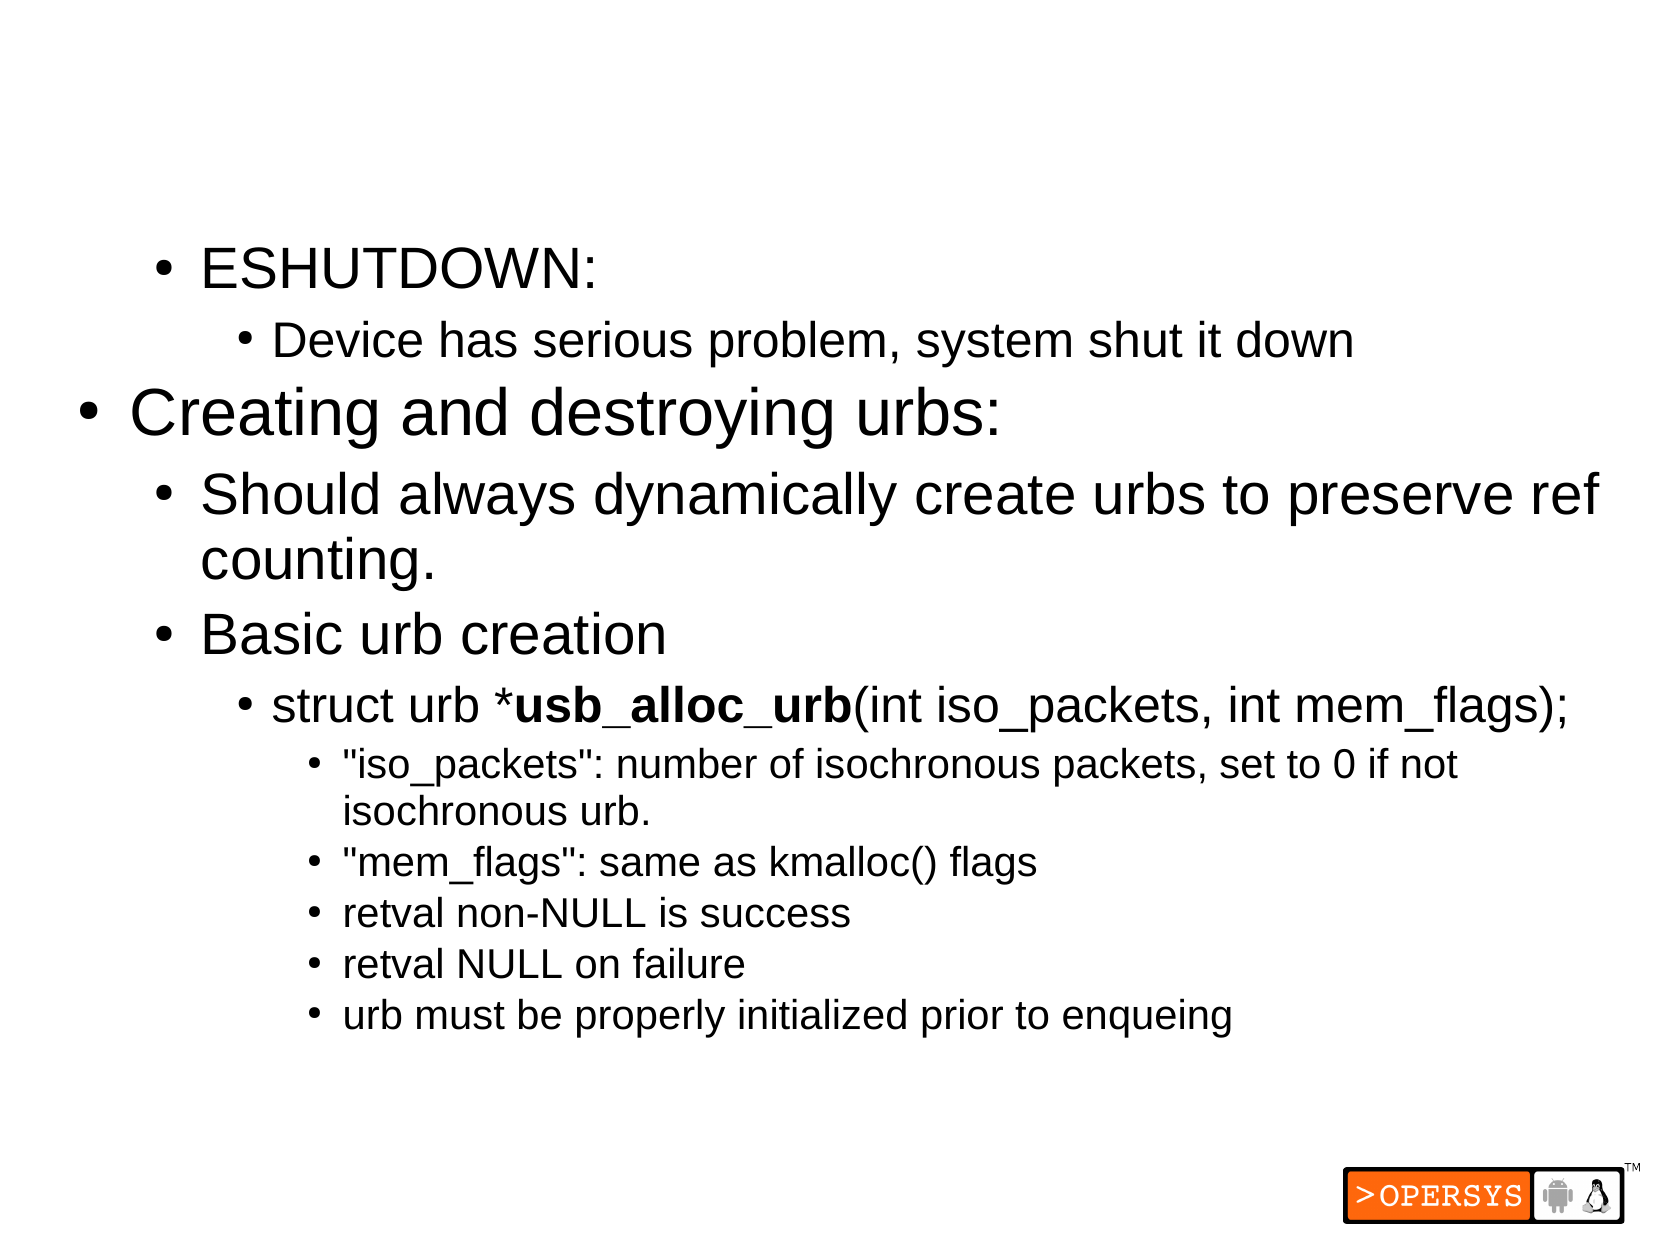

# ESHUTDOWN:
Device has serious problem, system shut it down
Creating and destroying urbs:
Should always dynamically create urbs to preserve ref counting.
Basic urb creation
struct urb *usb_alloc_urb(int iso_packets, int mem_flags);
"iso_packets": number of isochronous packets, set to 0 if not isochronous urb.
"mem_flags": same as kmalloc() flags
retval non-NULL is success
retval NULL on failure
urb must be properly initialized prior to enqueing